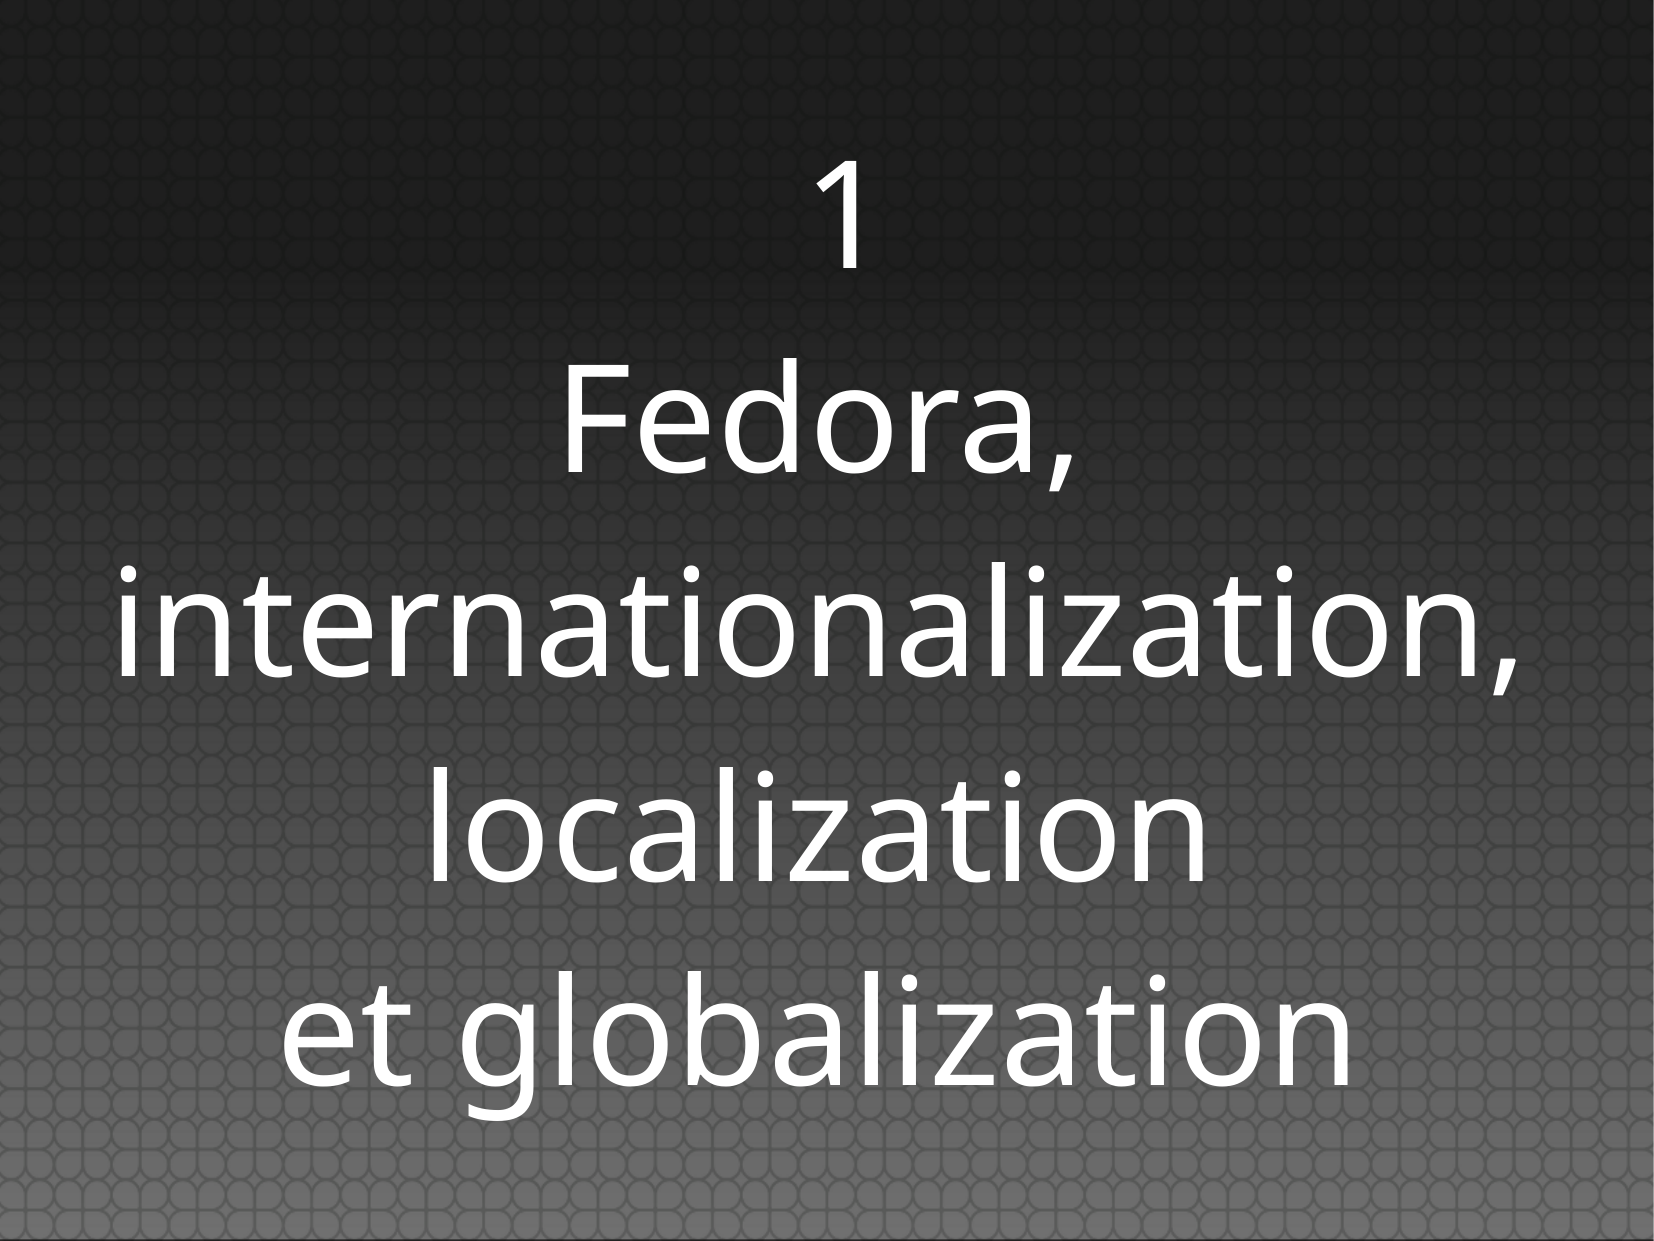

# 1 Fedora, internationalization, localization et globalization